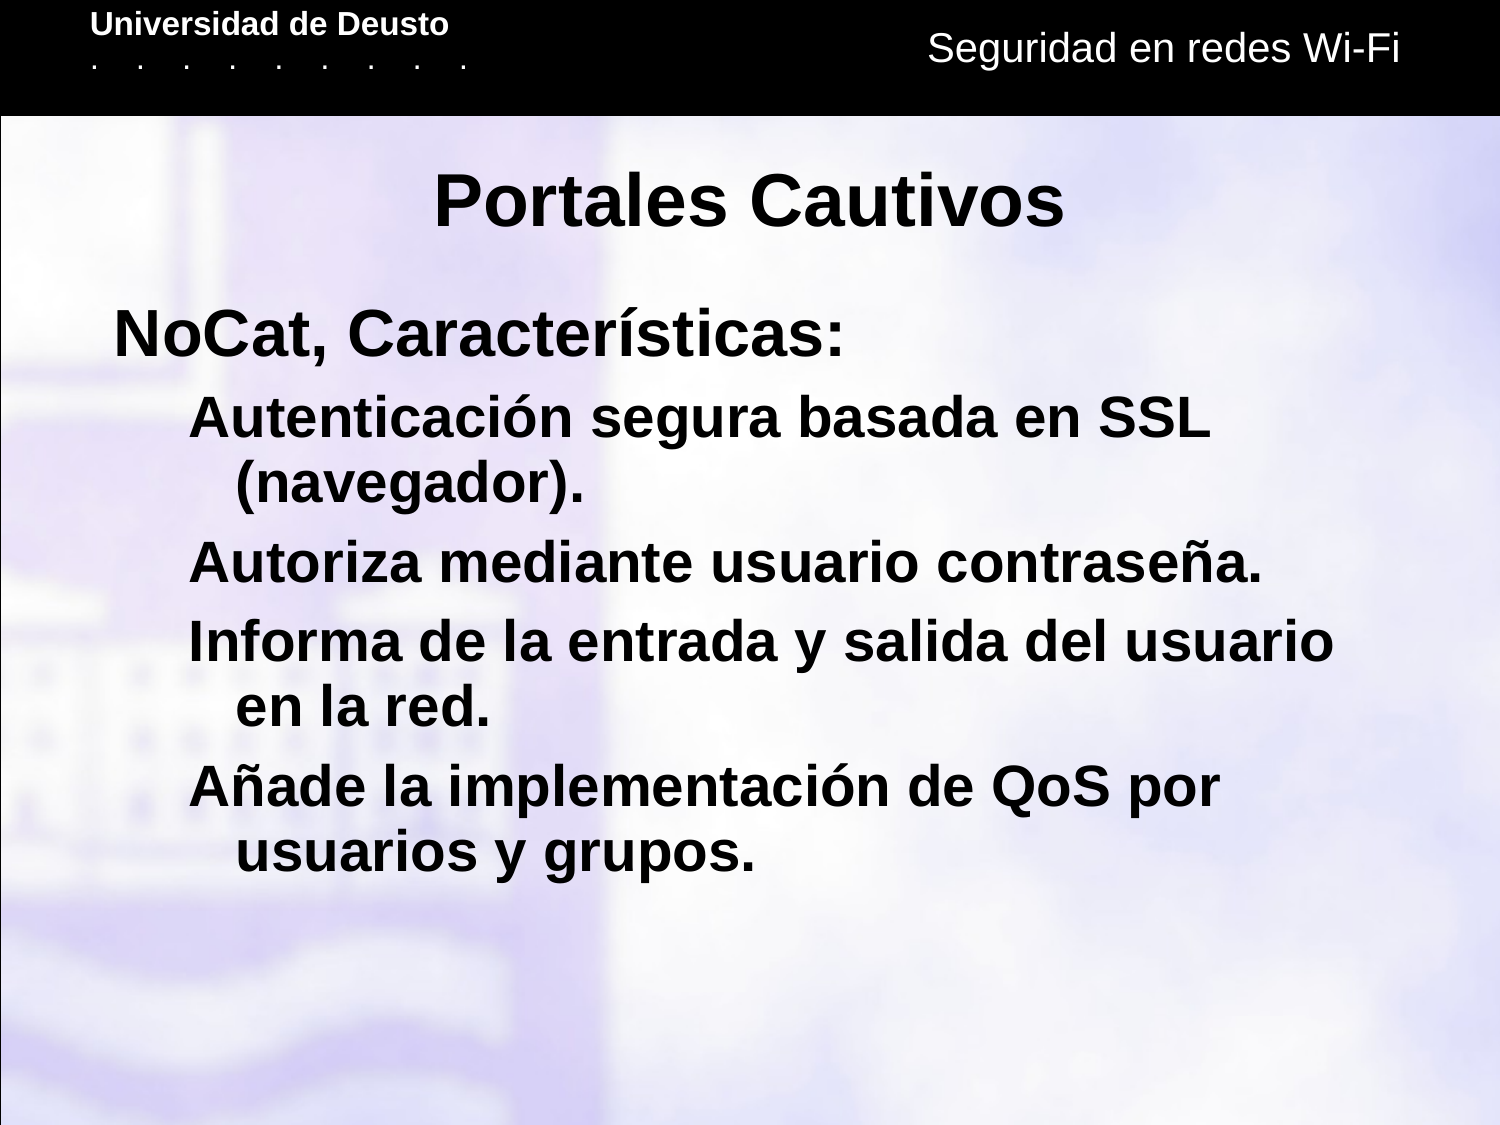

# Portales Cautivos
NoCat, Características:
Autenticación segura basada en SSL (navegador).
Autoriza mediante usuario contraseña.
Informa de la entrada y salida del usuario en la red.
Añade la implementación de QoS por usuarios y grupos.